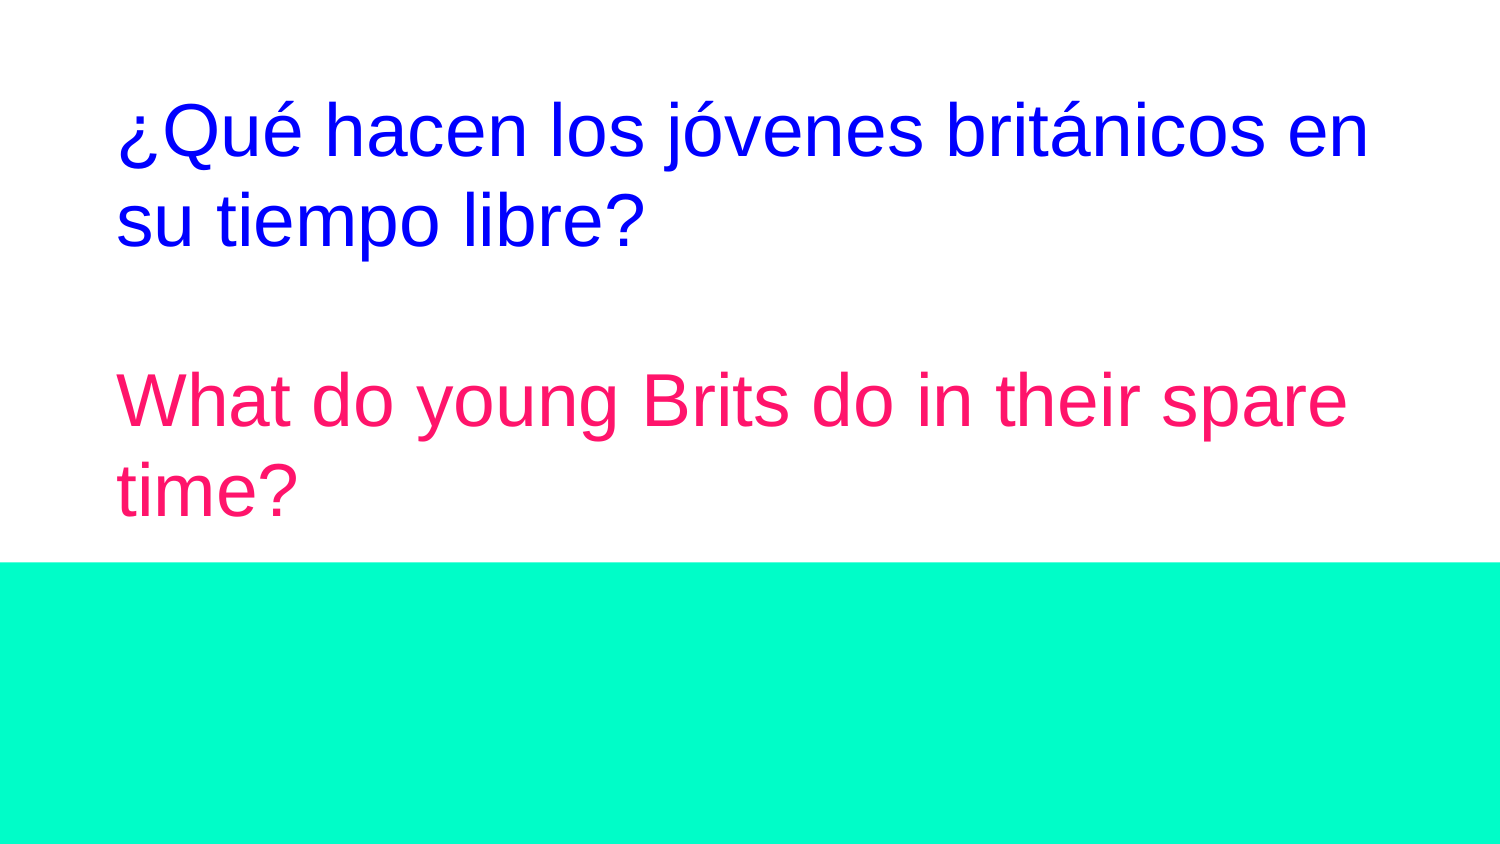

¿Qué hacen los jóvenes británicos en su tiempo libre?
What do young Brits do in their spare time?